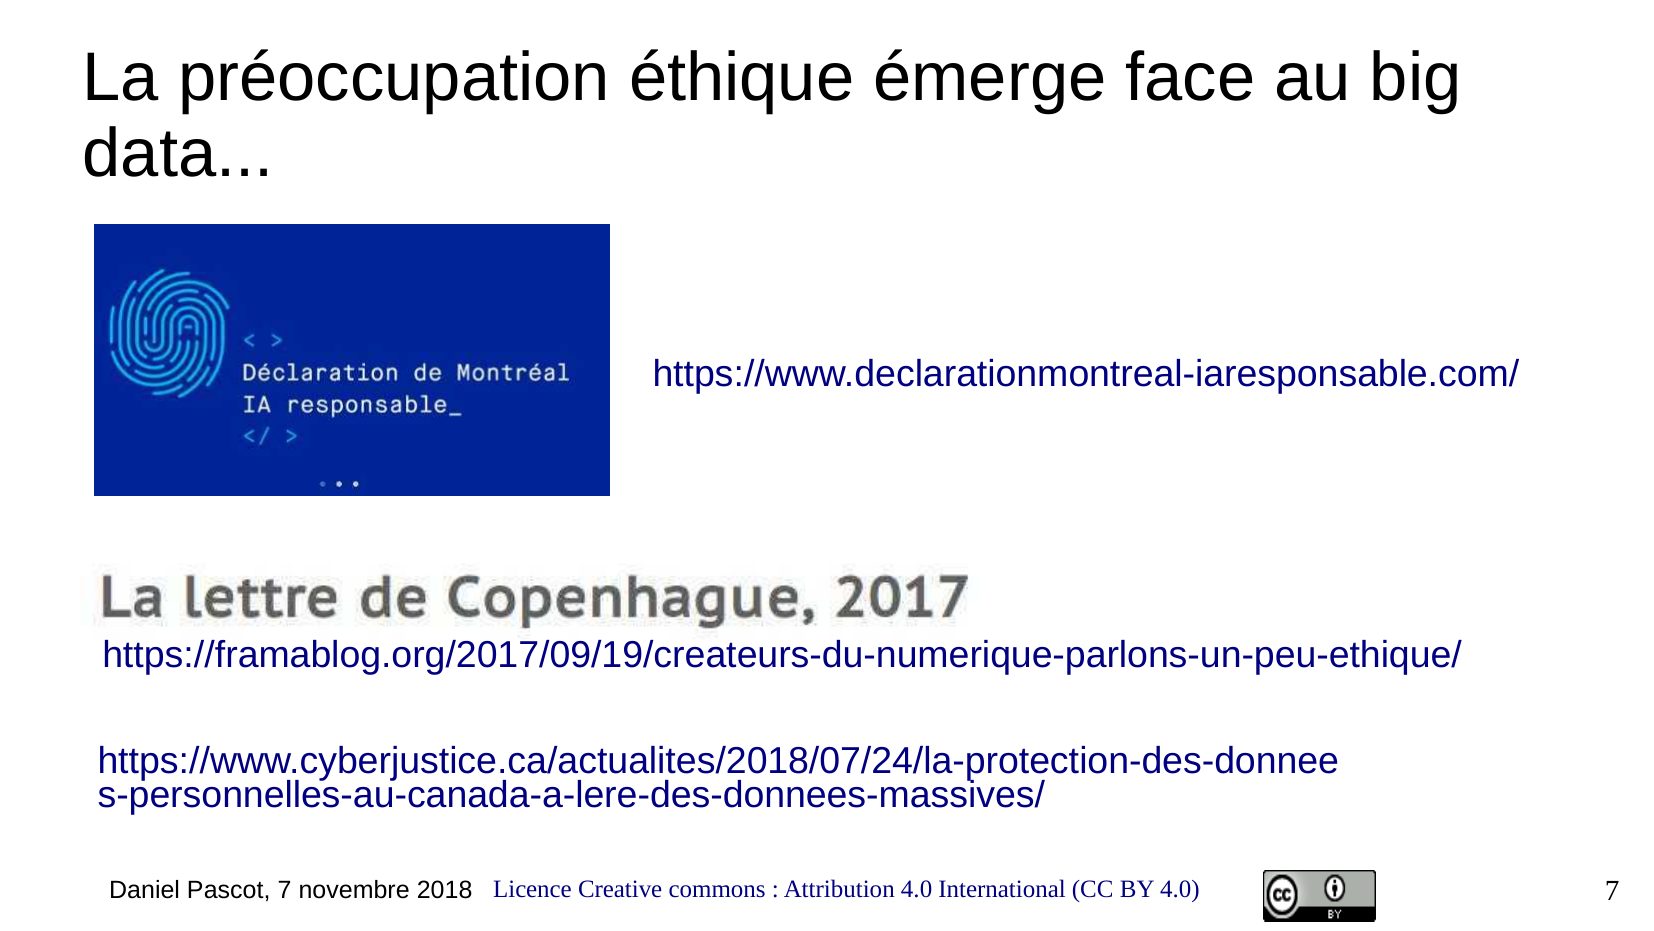

# La préoccupation éthique émerge face au big data...
https://www.declarationmontreal-iaresponsable.com/
https://framablog.org/2017/09/19/createurs-du-numerique-parlons-un-peu-ethique/
https://www.cyberjustice.ca/actualites/2018/07/24/la-protection-des-donnees-personnelles-au-canada-a-lere-des-donnees-massives/
7